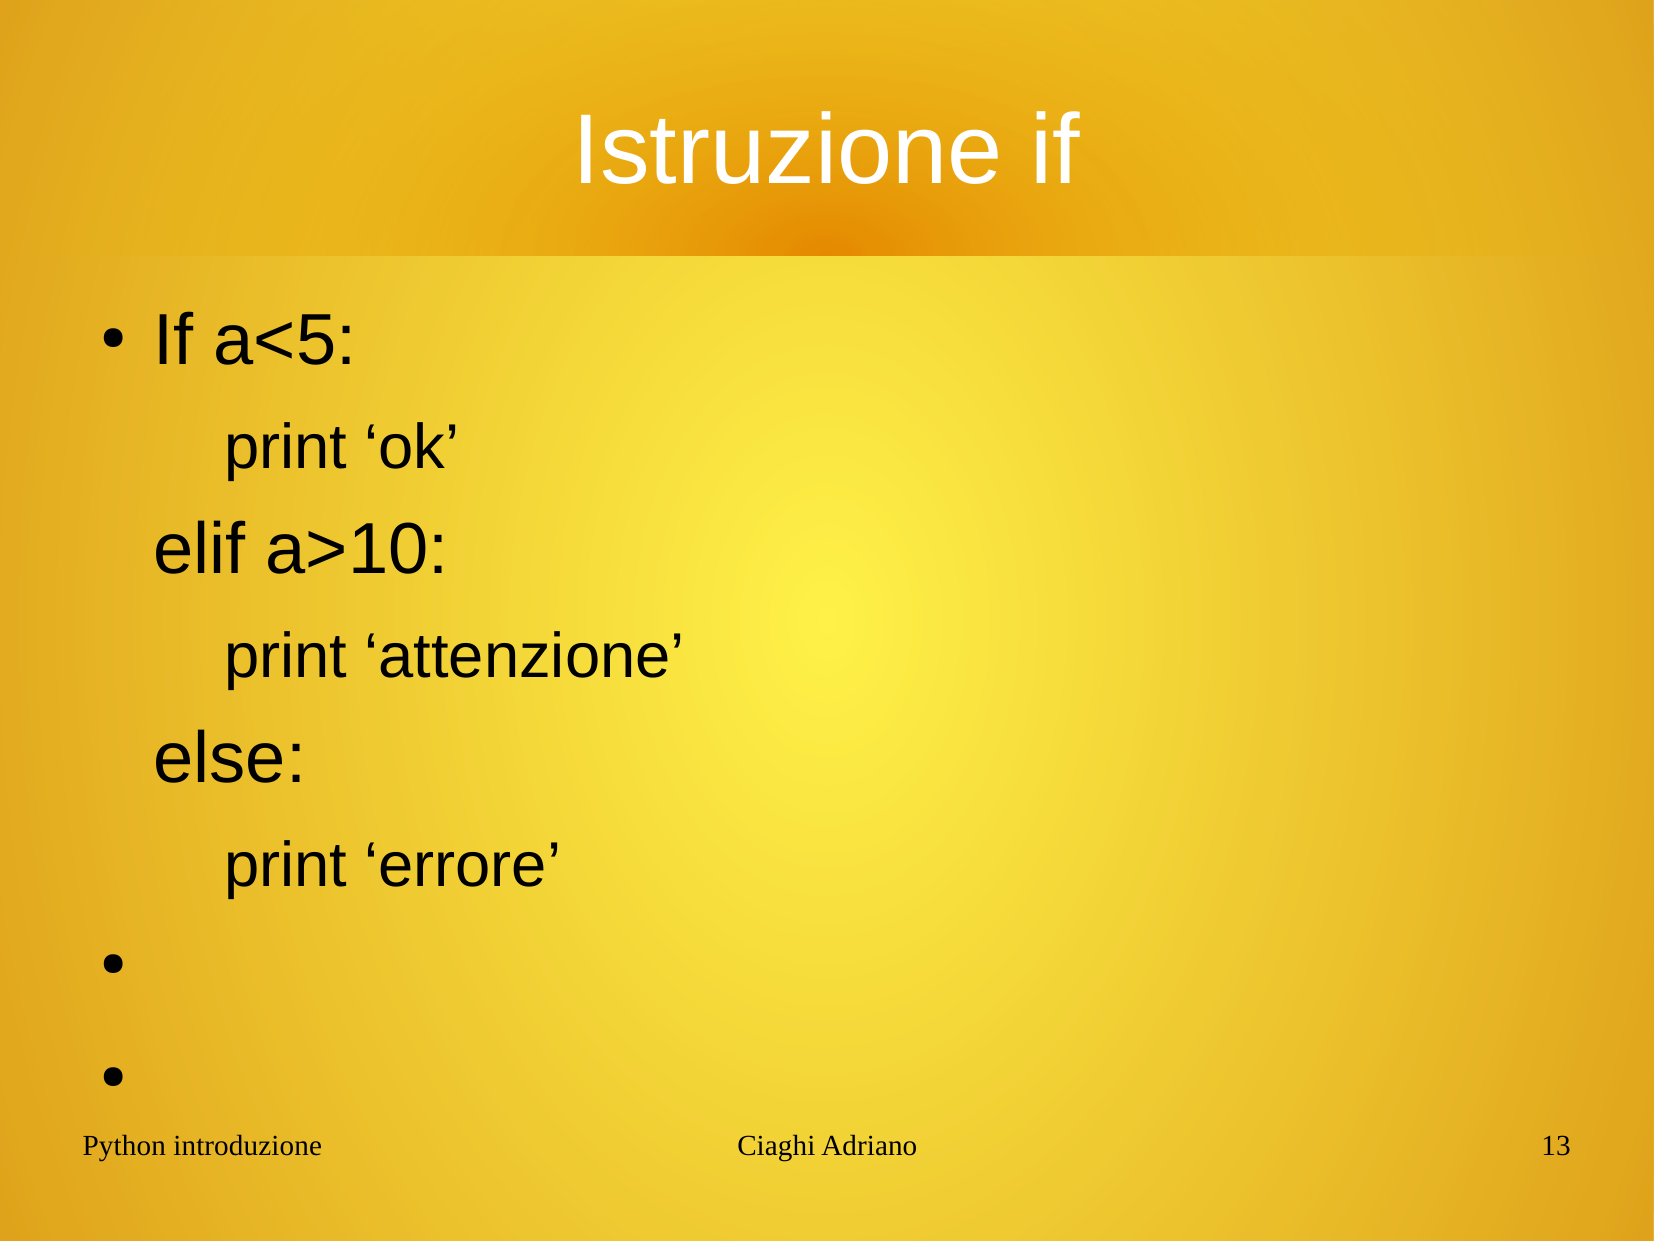

# Istruzione if
If a<5:
print ‘ok’
elif a>10:
print ‘attenzione’
else:
print ‘errore’
Python introduzione
Ciaghi Adriano
13